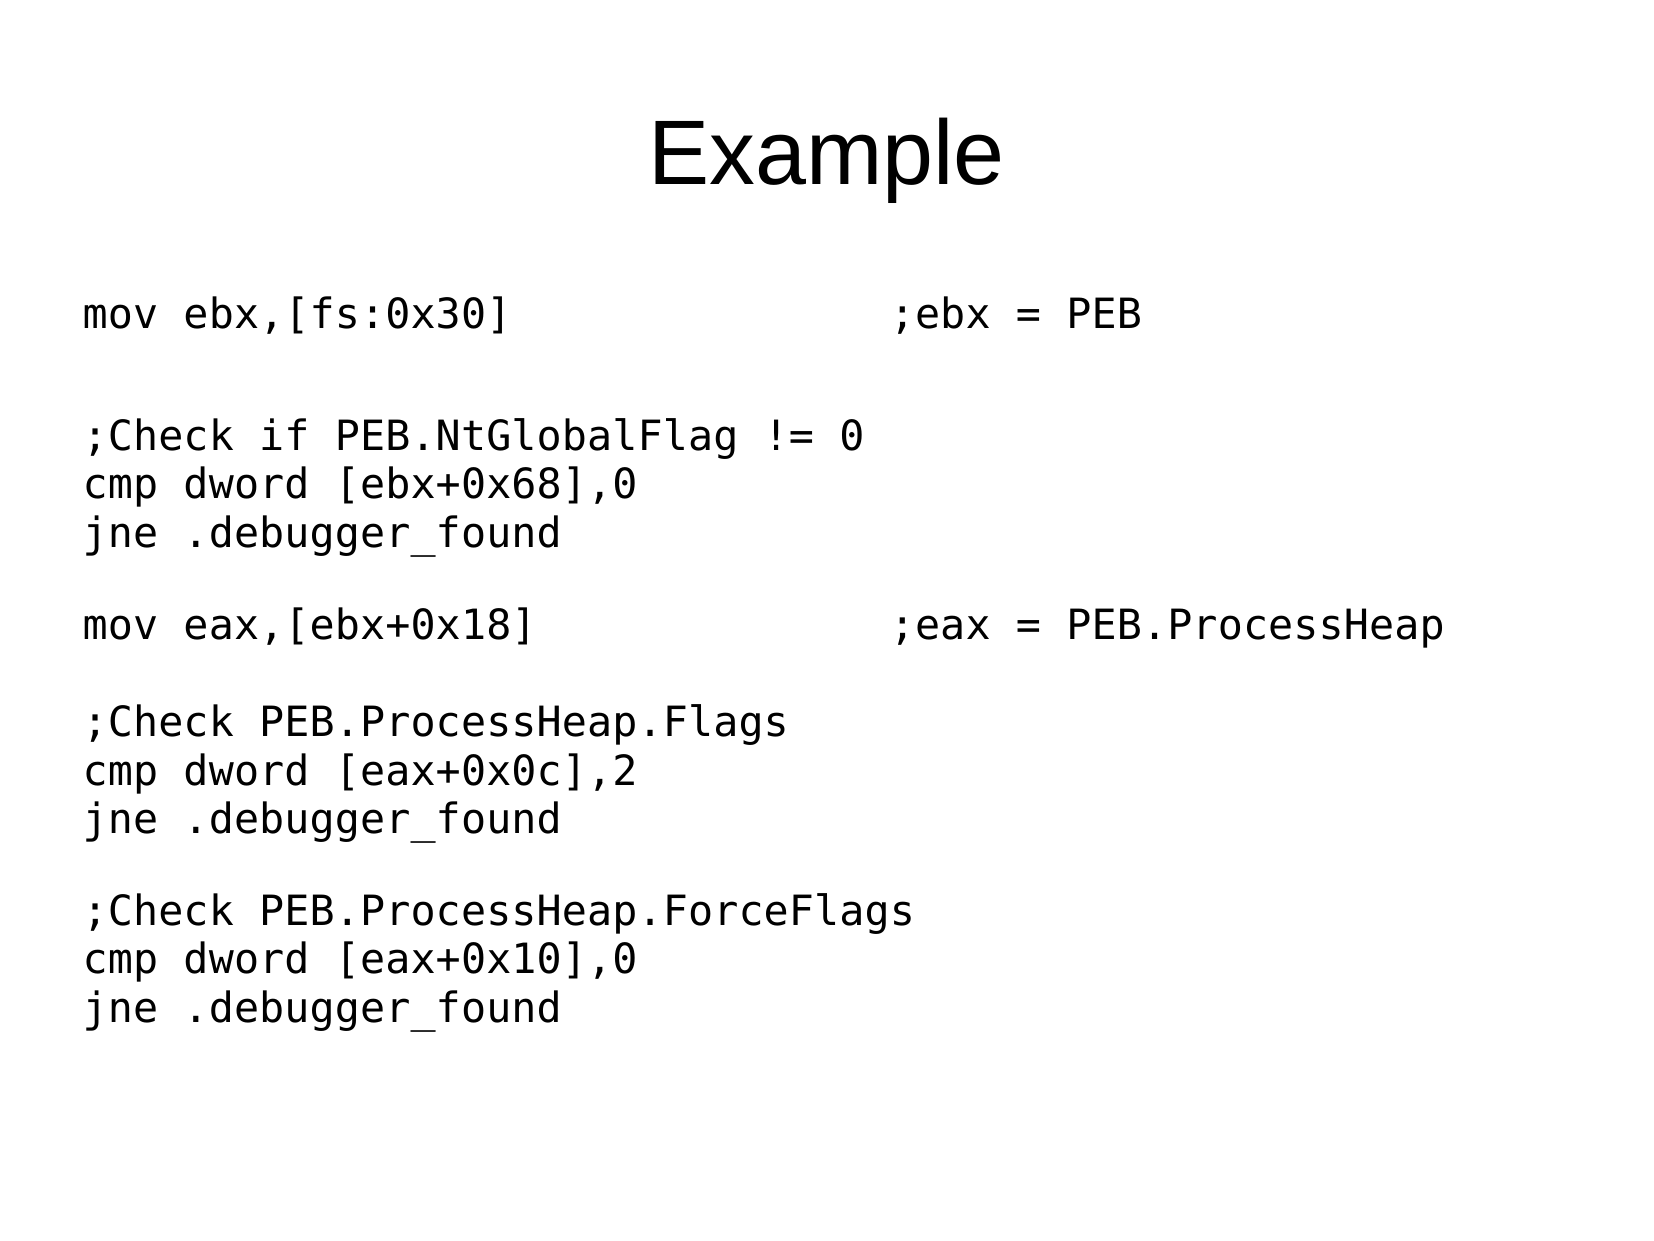

# Example
mov ebx,[fs:0x30] ;ebx = PEB
;Check if PEB.NtGlobalFlag != 0
cmp dword [ebx+0x68],0
jne .debugger_found
mov eax,[ebx+0x18] ;eax = PEB.ProcessHeap
;Check PEB.ProcessHeap.Flags
cmp dword [eax+0x0c],2
jne .debugger_found
;Check PEB.ProcessHeap.ForceFlags
cmp dword [eax+0x10],0
jne .debugger_found